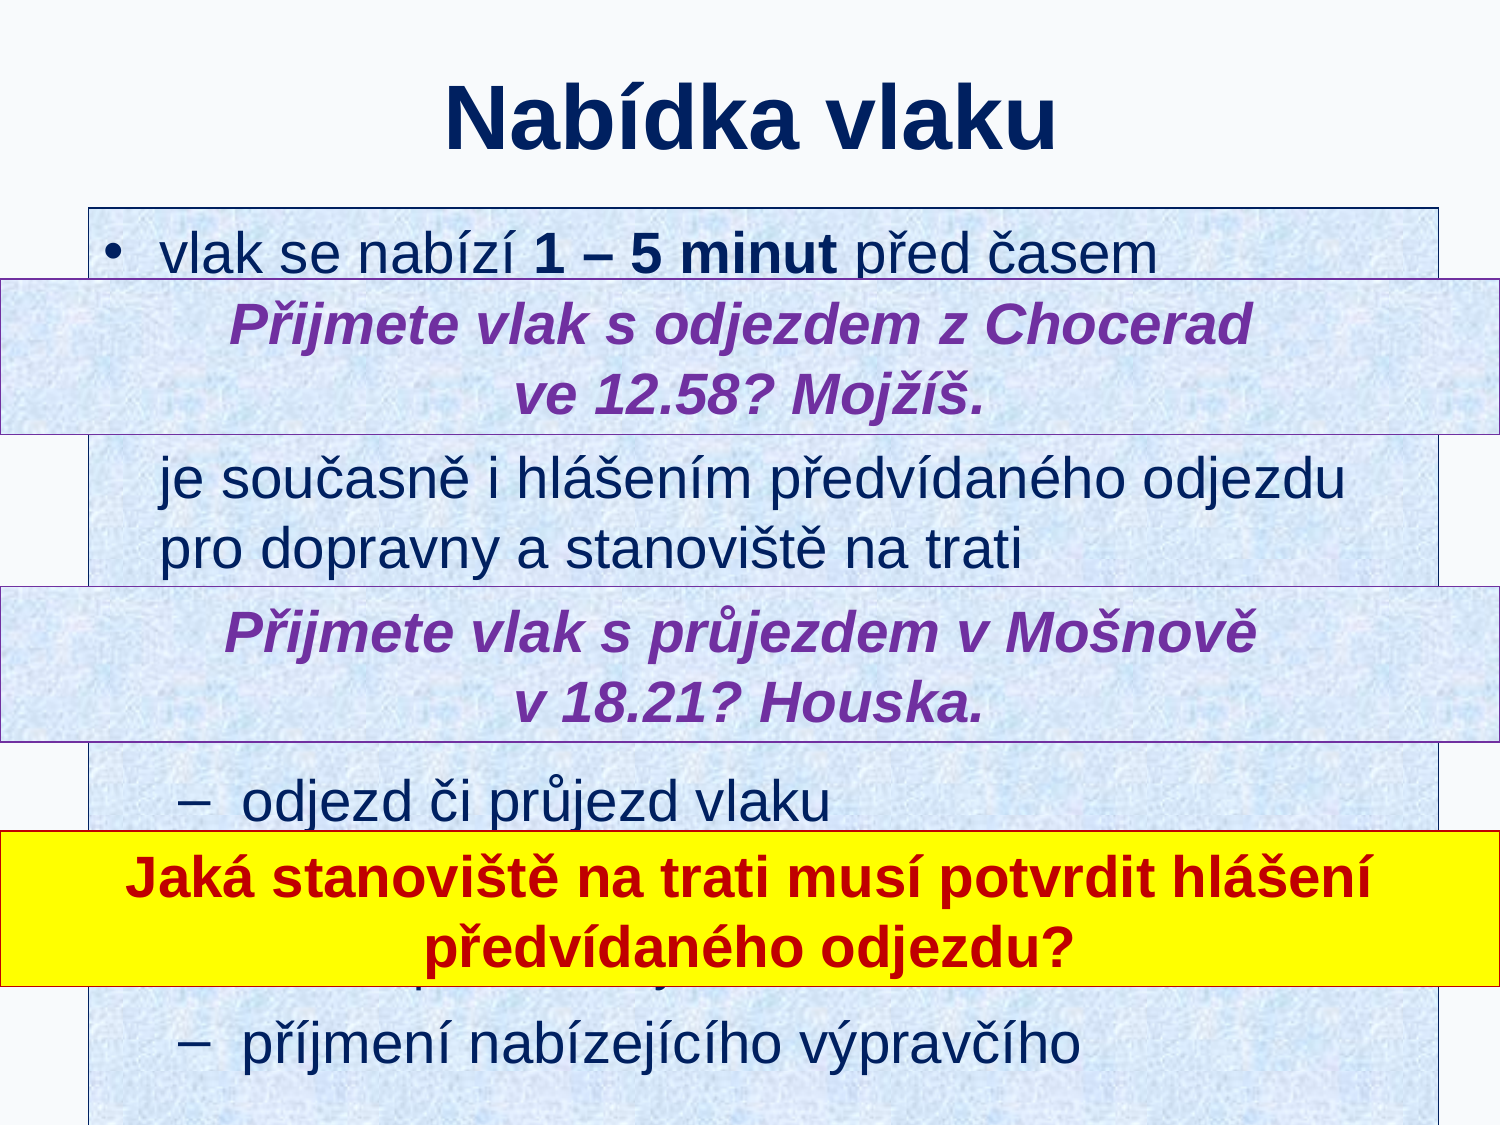

# Nabídka vlaku
vlak se nabízí 1 – 5 minut před časem předvídaného odjezdu nebo průjezdu vlaku
nabídka na traťovém telefonním okruhu
je současně i hlášením předvídaného odjezdu pro dopravny a stanoviště na trati
v nabídce se uvádí:
 název vlastní stanice
 odjezd či průjezd vlaku
 čas předpokládaného odjezdu či průjezdu
 bez půlminutových časů
 příjmení nabízejícího výpravčího
Přijmete vlak s odjezdem z Chocerad
ve 12.58? Mojžíš.
Přijmete vlak s průjezdem v Mošnově
v 18.21? Houska.
Jaká stanoviště na trati musí potvrdit hlášení předvídaného odjezdu?